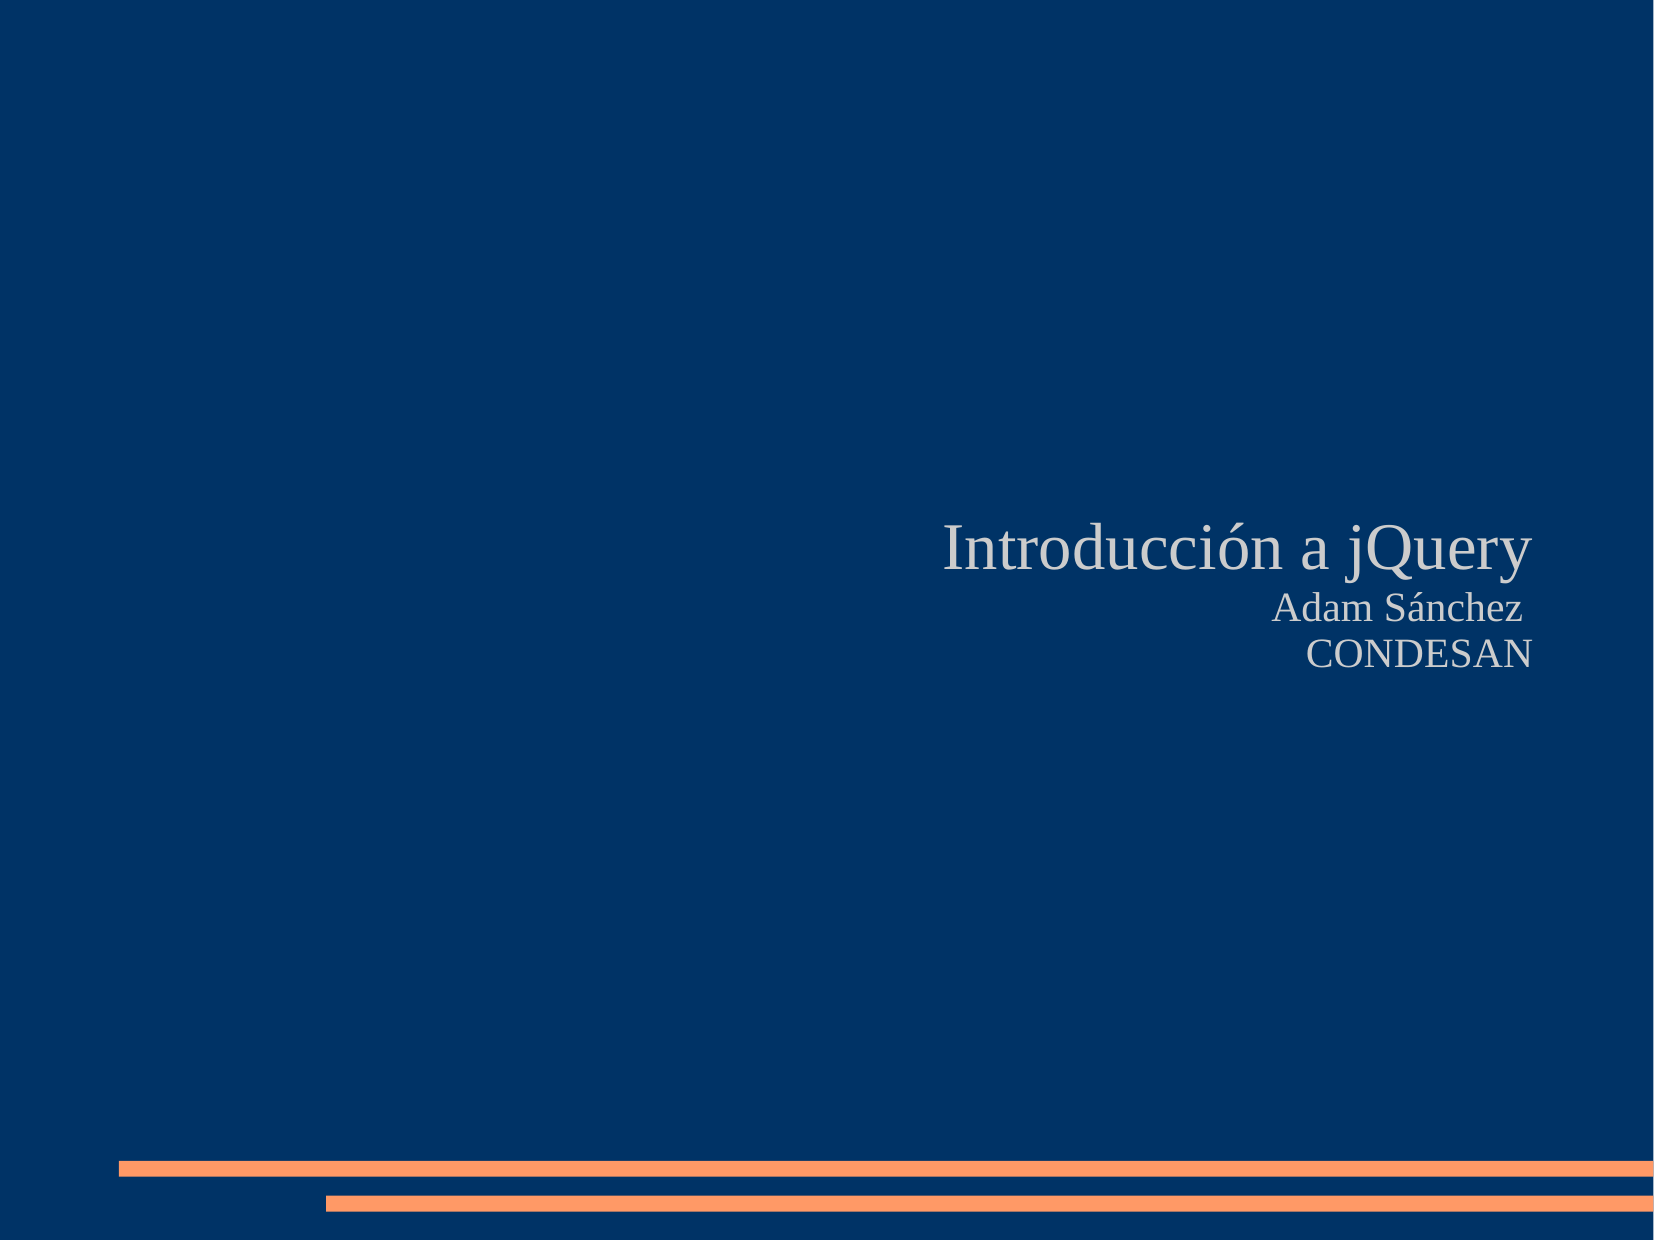

# Introducción a jQuery
Adam Sánchez
CONDESAN